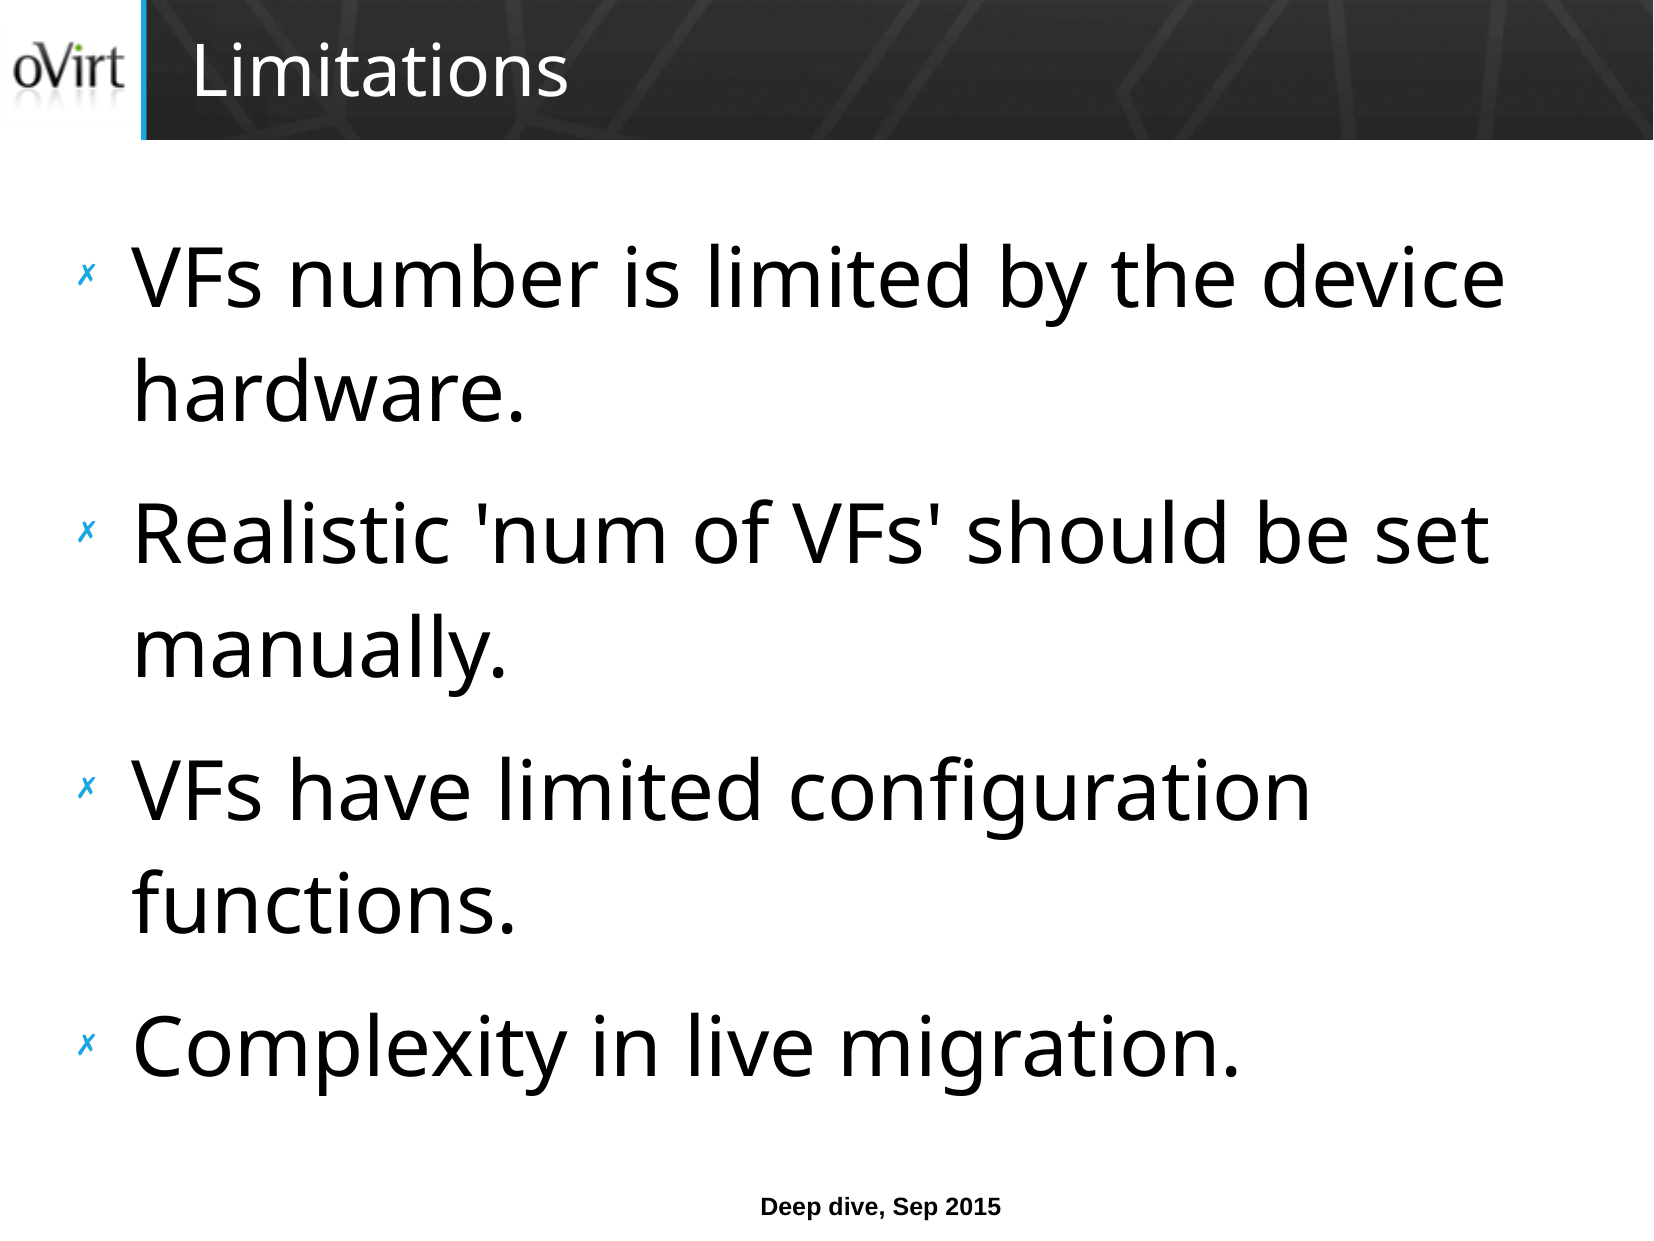

# Limitations
VFs number is limited by the device hardware.
Realistic 'num of VFs' should be set manually.
VFs have limited configuration functions.
Complexity in live migration.